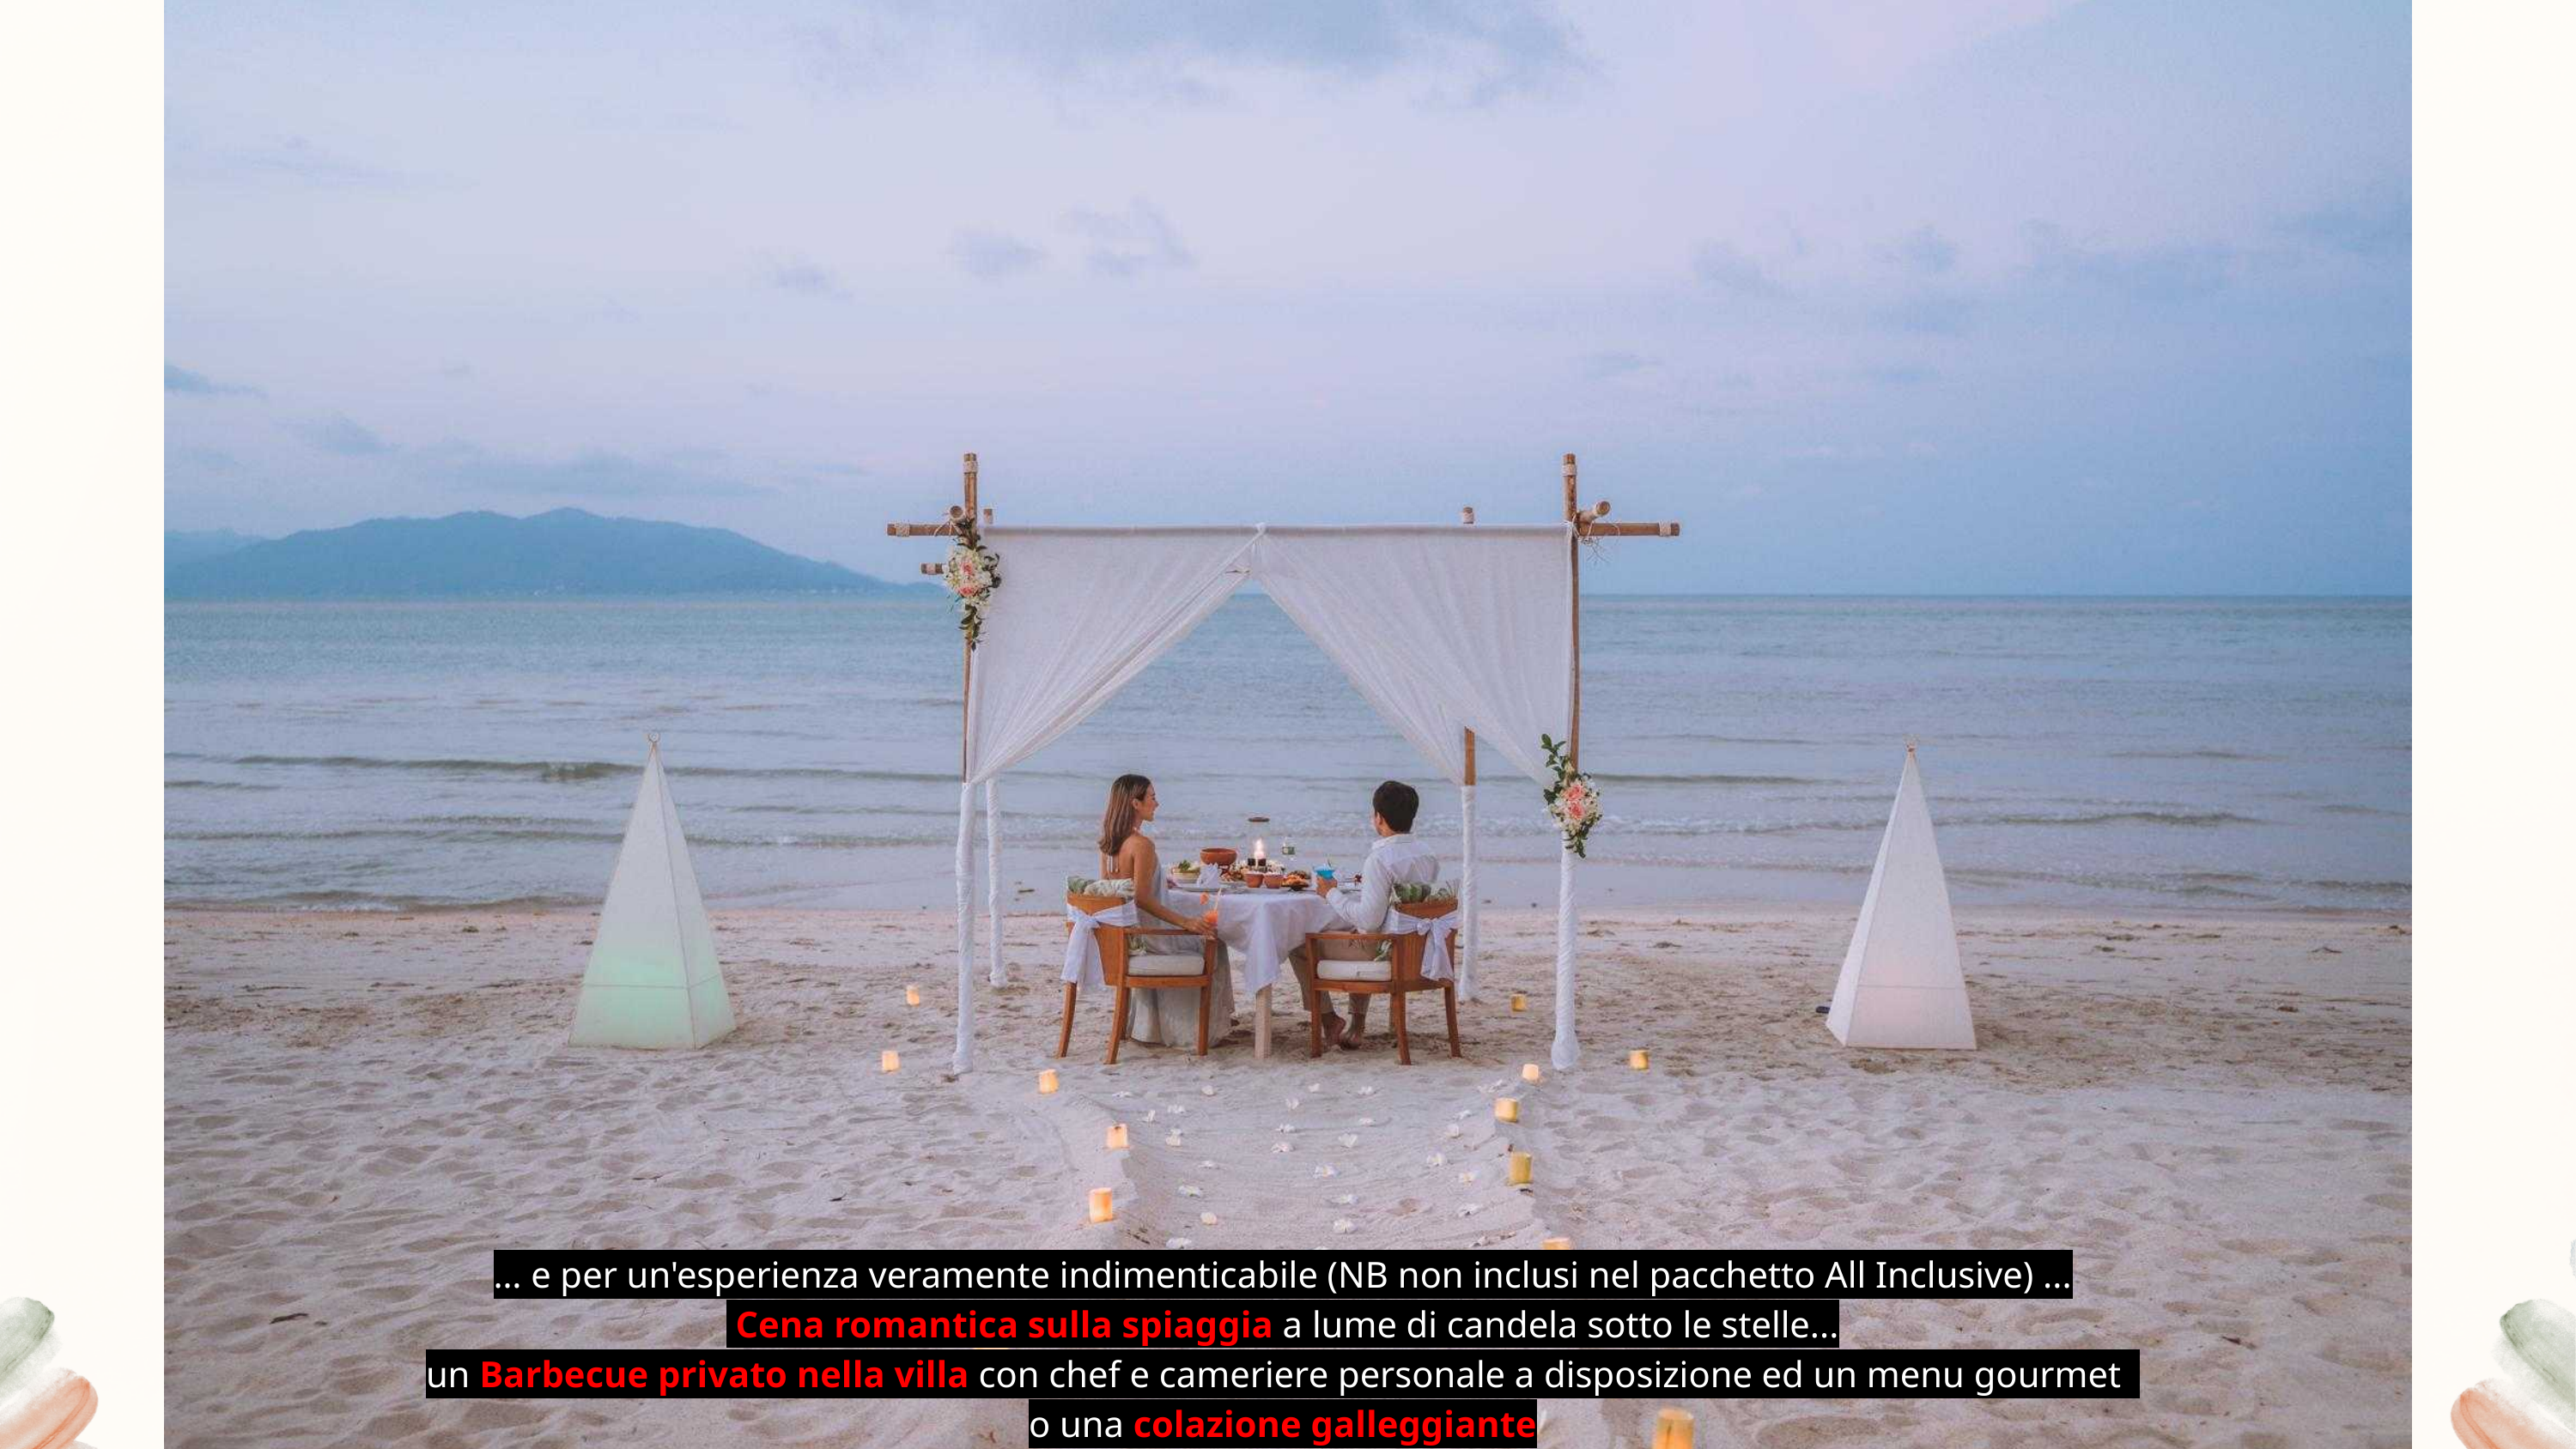

… e per un'esperienza veramente indimenticabile (NB non inclusi nel pacchetto All Inclusive) ...
 Cena romantica sulla spiaggia a lume di candela sotto le stelle...
un Barbecue privato nella villa con chef e cameriere personale a disposizione ed un menu gourmet
o una colazione galleggiante